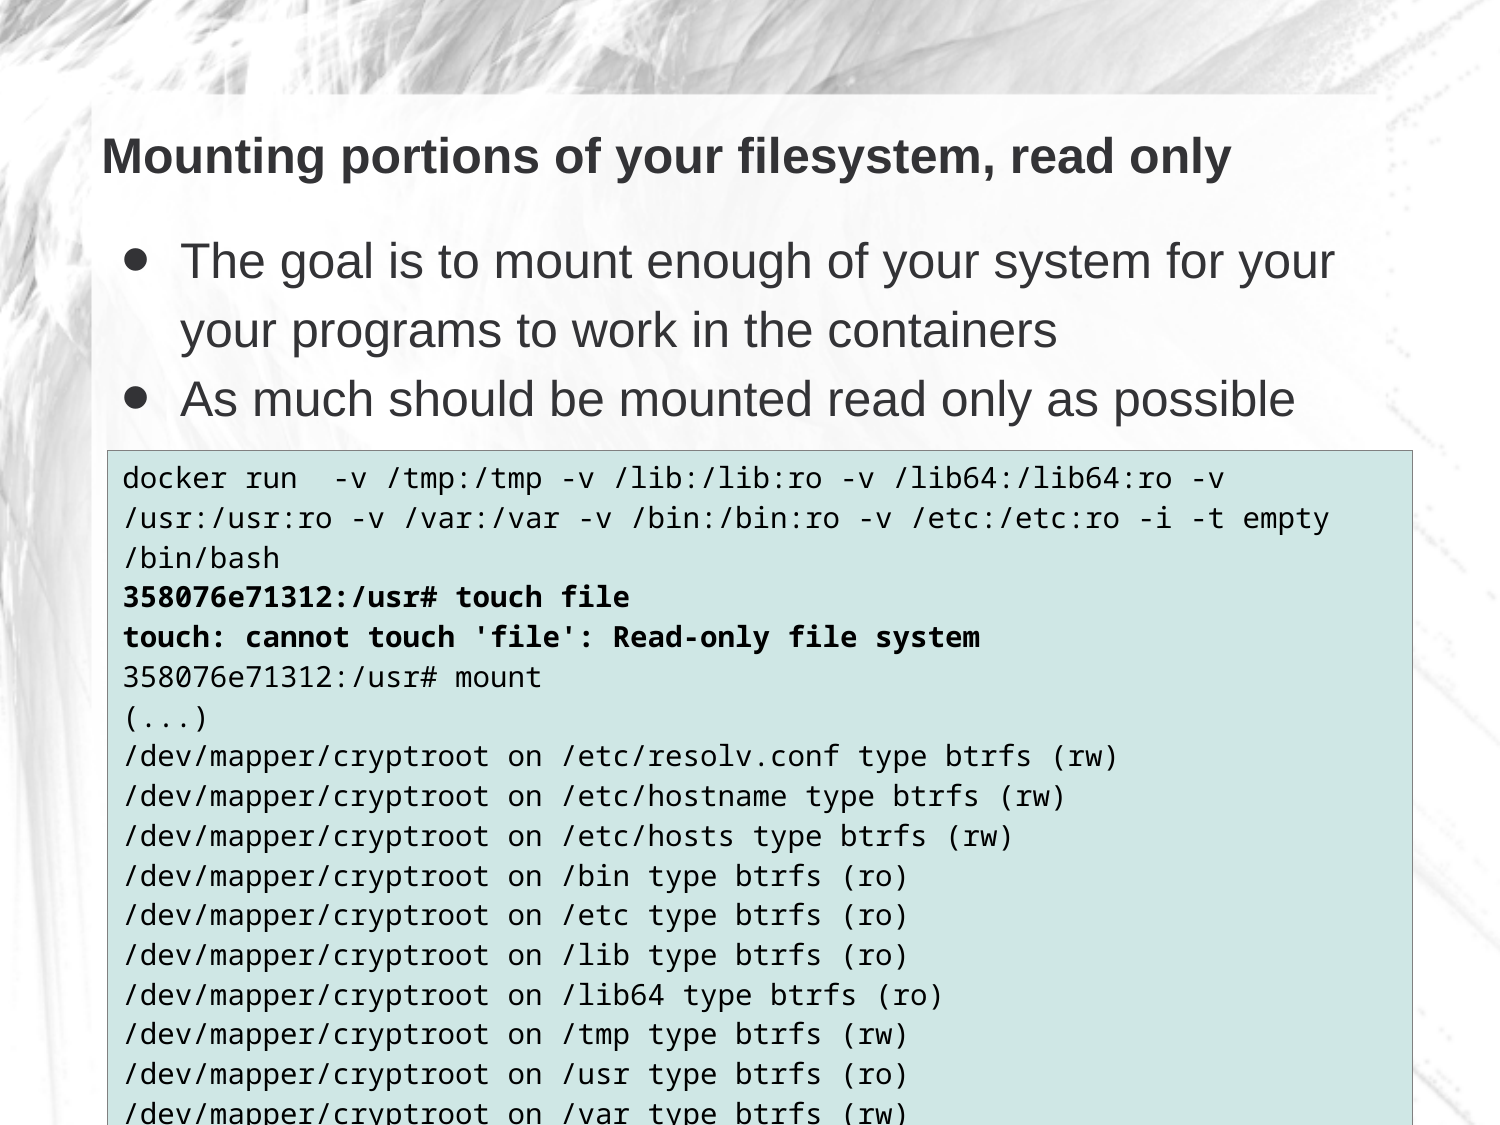

# Mounting portions of your filesystem, read only
The goal is to mount enough of your system for your your programs to work in the containers
As much should be mounted read only as possible
docker run -v /tmp:/tmp -v /lib:/lib:ro -v /lib64:/lib64:ro -v /usr:/usr:ro -v /var:/var -v /bin:/bin:ro -v /etc:/etc:ro -i -t empty /bin/bash
358076e71312:/usr# touch file
touch: cannot touch 'file': Read-only file system
358076e71312:/usr# mount
(...)
/dev/mapper/cryptroot on /etc/resolv.conf type btrfs (rw)
/dev/mapper/cryptroot on /etc/hostname type btrfs (rw)
/dev/mapper/cryptroot on /etc/hosts type btrfs (rw)
/dev/mapper/cryptroot on /bin type btrfs (ro)
/dev/mapper/cryptroot on /etc type btrfs (ro)
/dev/mapper/cryptroot on /lib type btrfs (ro)
/dev/mapper/cryptroot on /lib64 type btrfs (ro)
/dev/mapper/cryptroot on /tmp type btrfs (rw)
/dev/mapper/cryptroot on /usr type btrfs (ro)
/dev/mapper/cryptroot on /var type btrfs (rw)